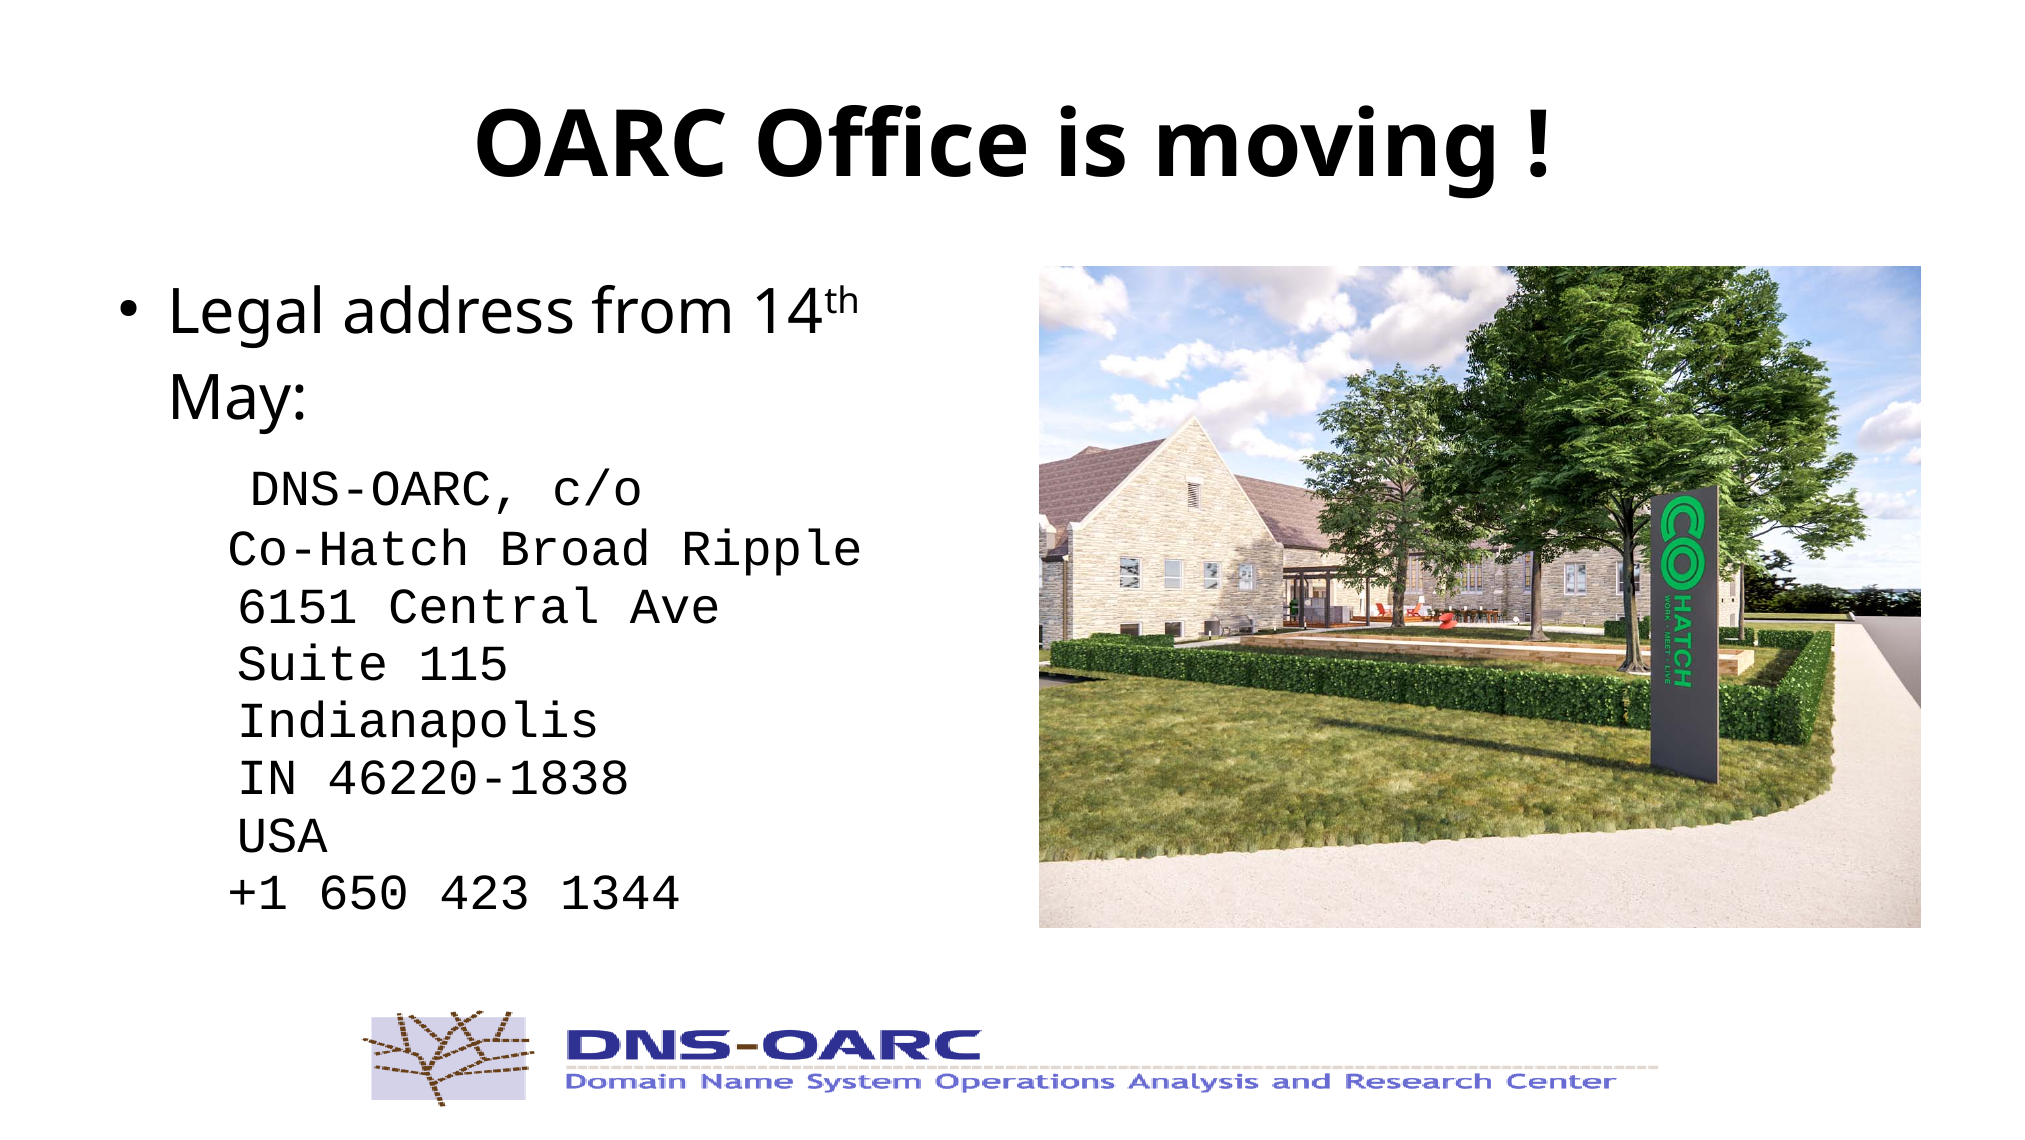

# OARC Office is moving !
Legal address from 14th May:
 DNS-OARC, c/o
 Co-Hatch Broad Ripple
	6151 Central Ave
	Suite 115
	Indianapolis
	IN 46220-1838
	USA
 +1 650 423 1344